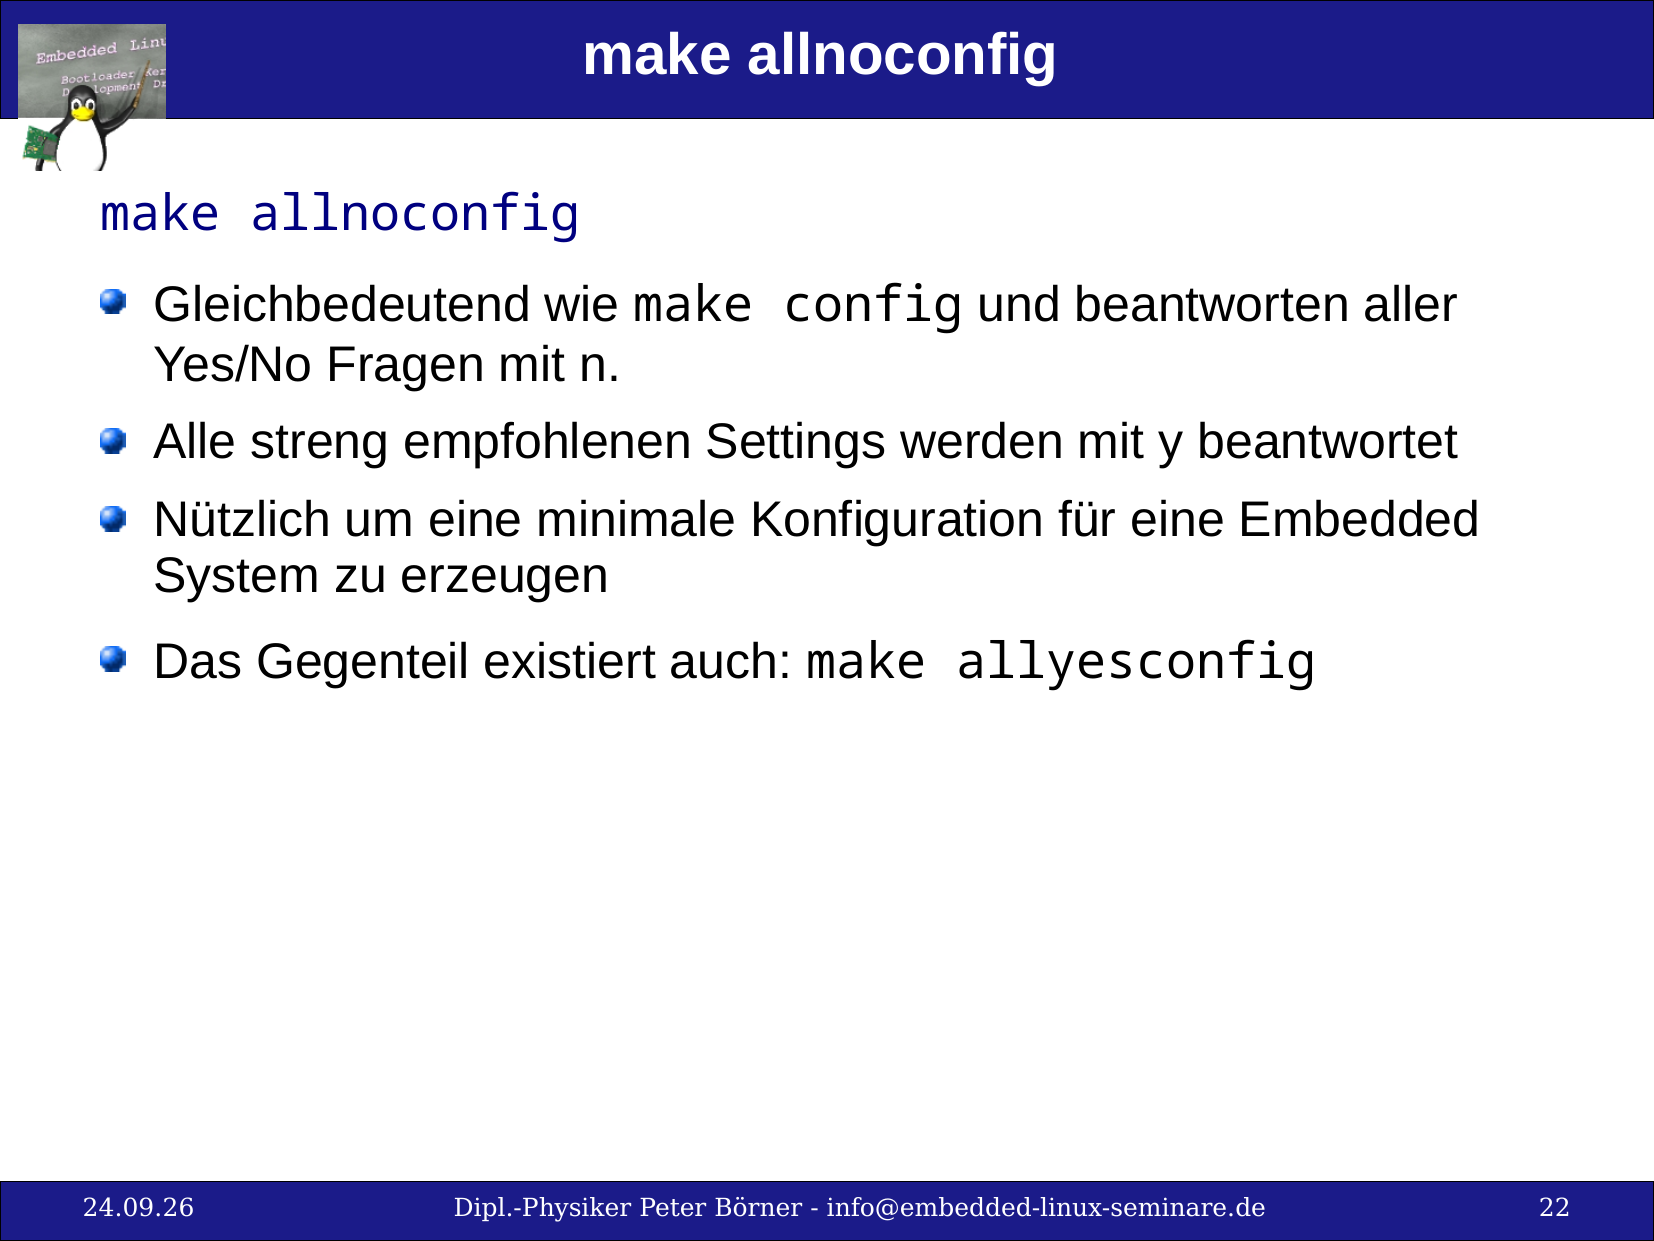

# make allnoconfig
make allnoconfig
Gleichbedeutend wie make config und beantworten aller Yes/No Fragen mit n.
Alle streng empfohlenen Settings werden mit y beantwortet
Nützlich um eine minimale Konfiguration für eine Embedded System zu erzeugen
Das Gegenteil existiert auch: make allyesconfig
 Dipl.-Physiker Peter Börner - info@embedded-linux-seminare.de
22